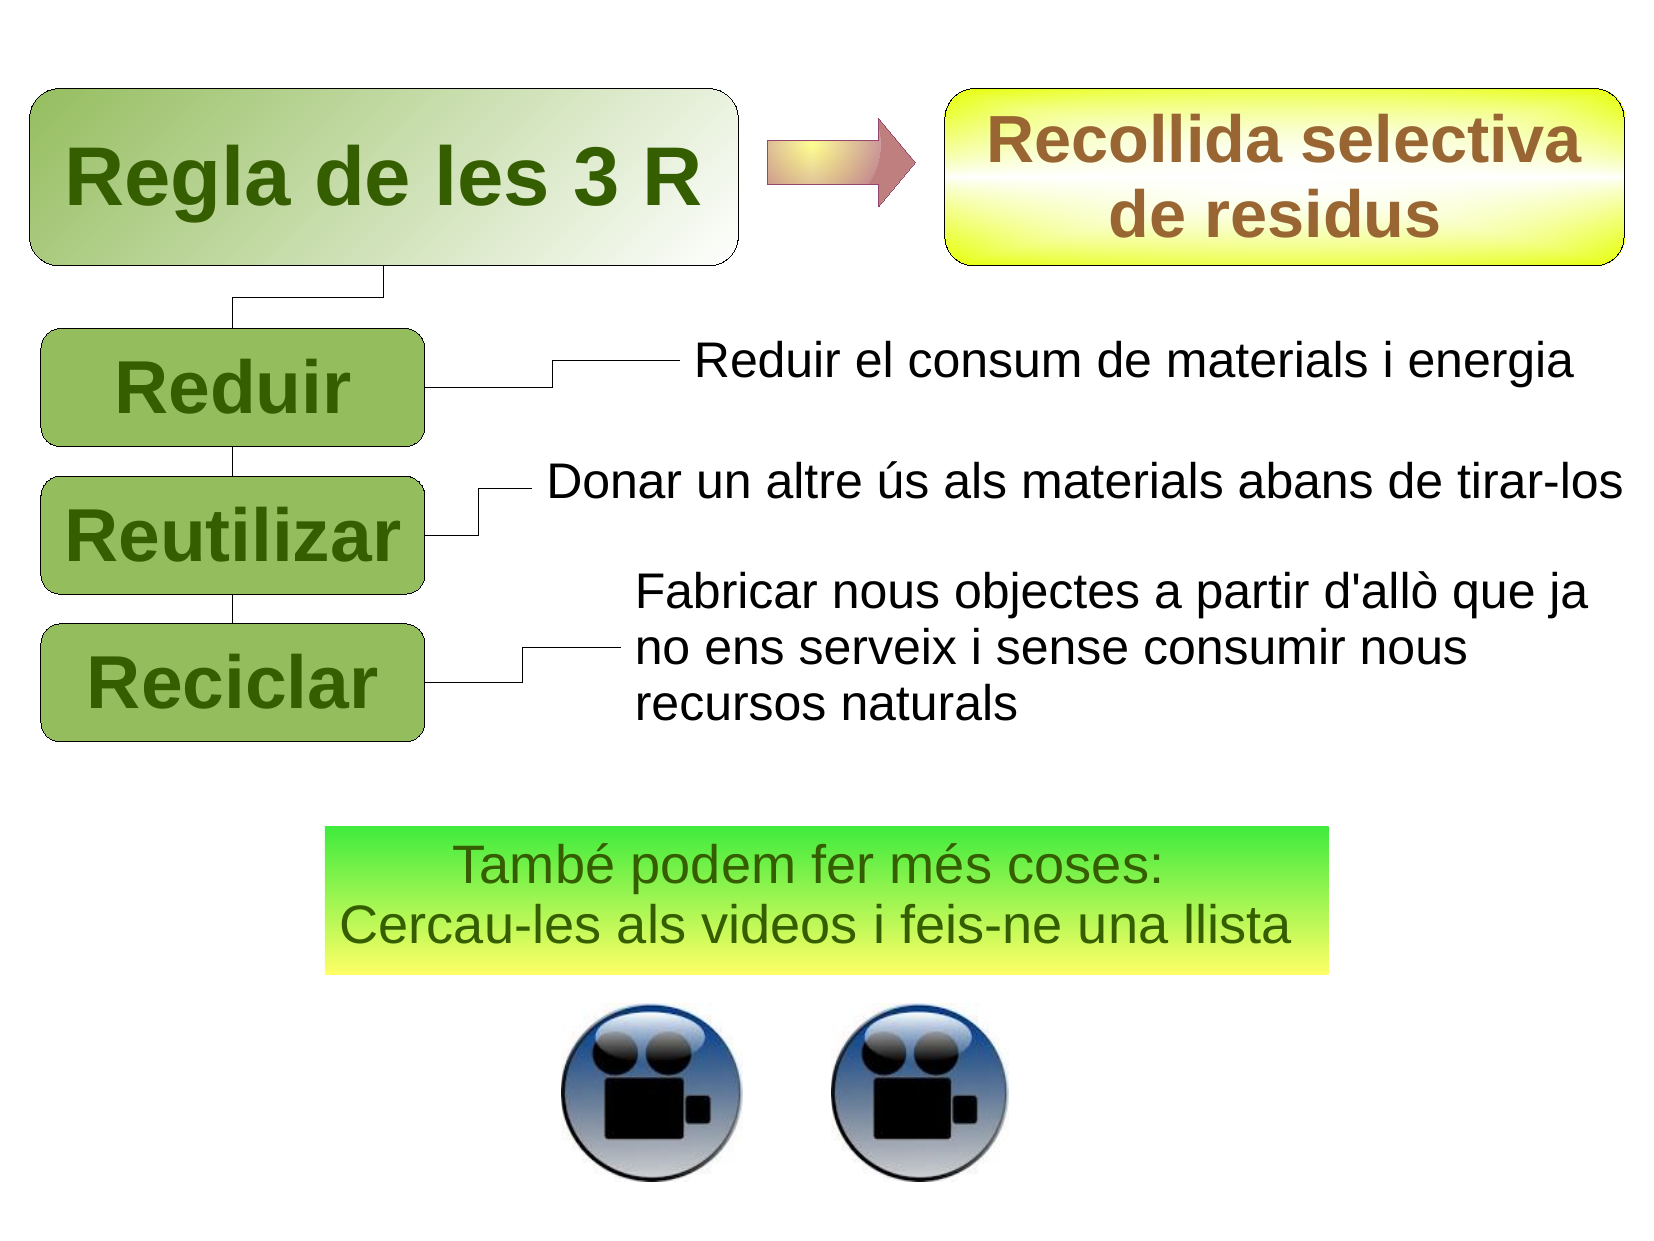

Regla de les 3 R
Recollida selectiva
de residus
Reduir el consum de materials i energia
Reduir
Donar un altre ús als materials abans de tirar-los
Reutilizar
Fabricar nous objectes a partir d'allò que ja no ens serveix i sense consumir nous recursos naturals
Reciclar
També podem fer més coses:
Cercau-les als videos i feis-ne una llista